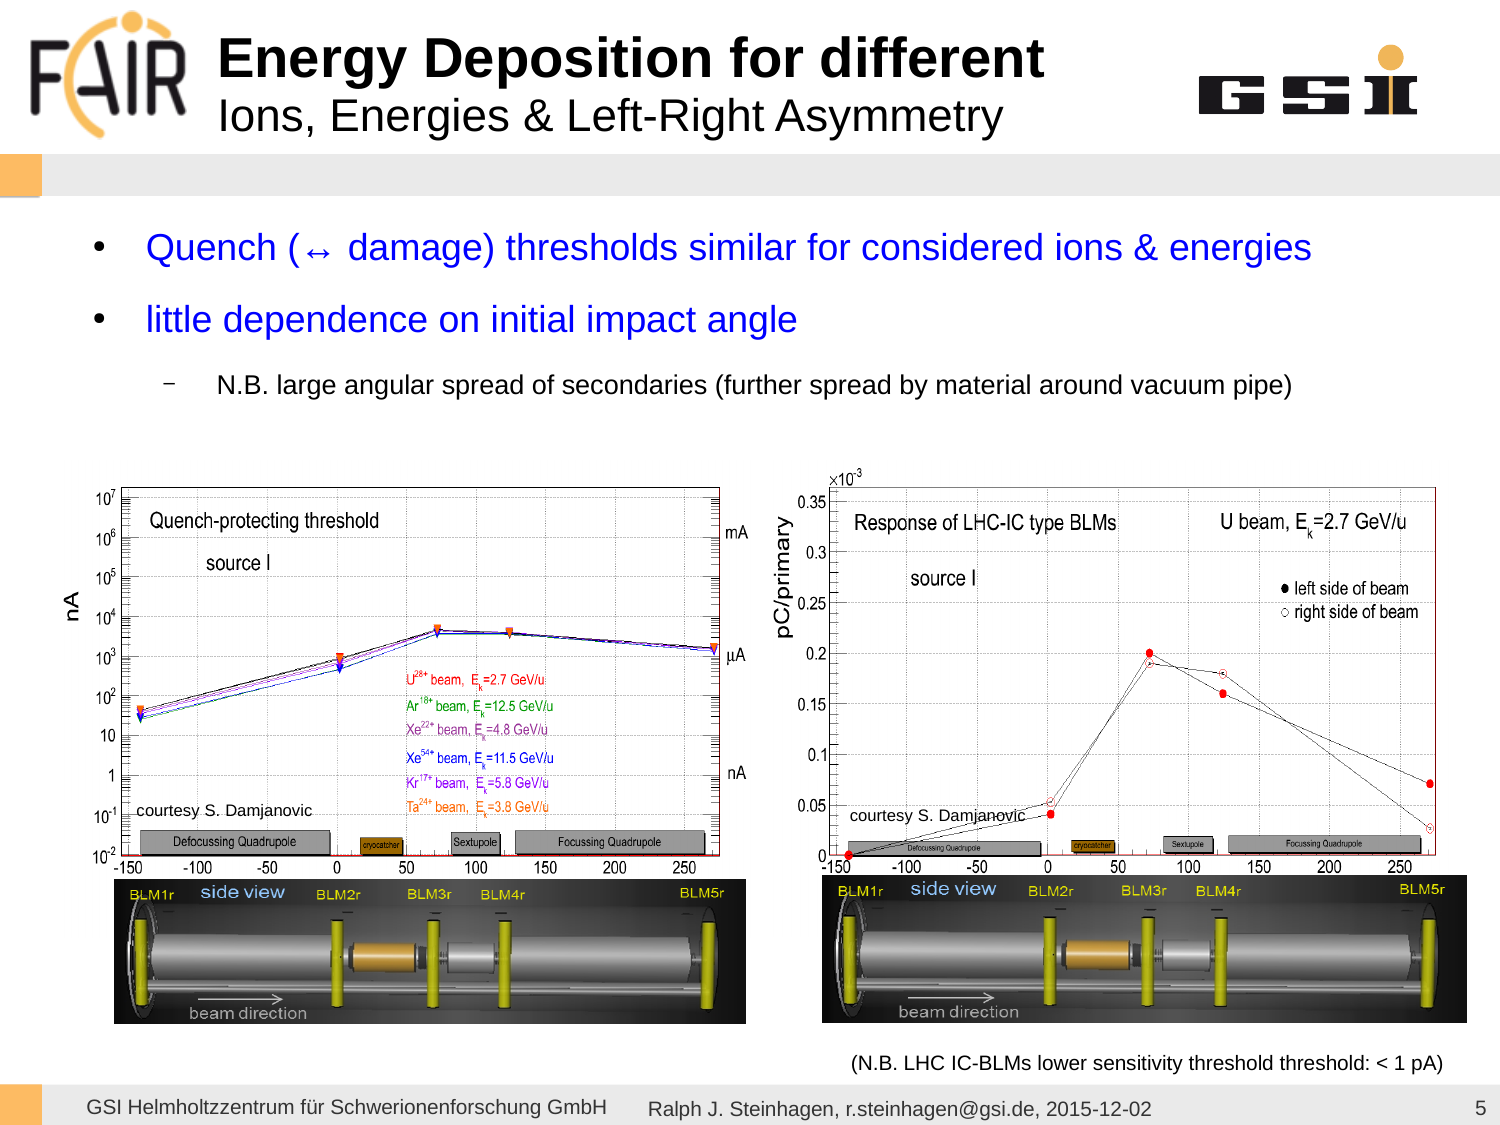

# Energy Deposition for different Ions, Energies & Left-Right Asymmetry
Quench (↔ damage) thresholds similar for considered ions & energies
little dependence on initial impact angle
N.B. large angular spread of secondaries (further spread by material around vacuum pipe)
courtesy S. Damjanovic
courtesy S. Damjanovic
(N.B. LHC IC-BLMs lower sensitivity threshold threshold: < 1 pA)